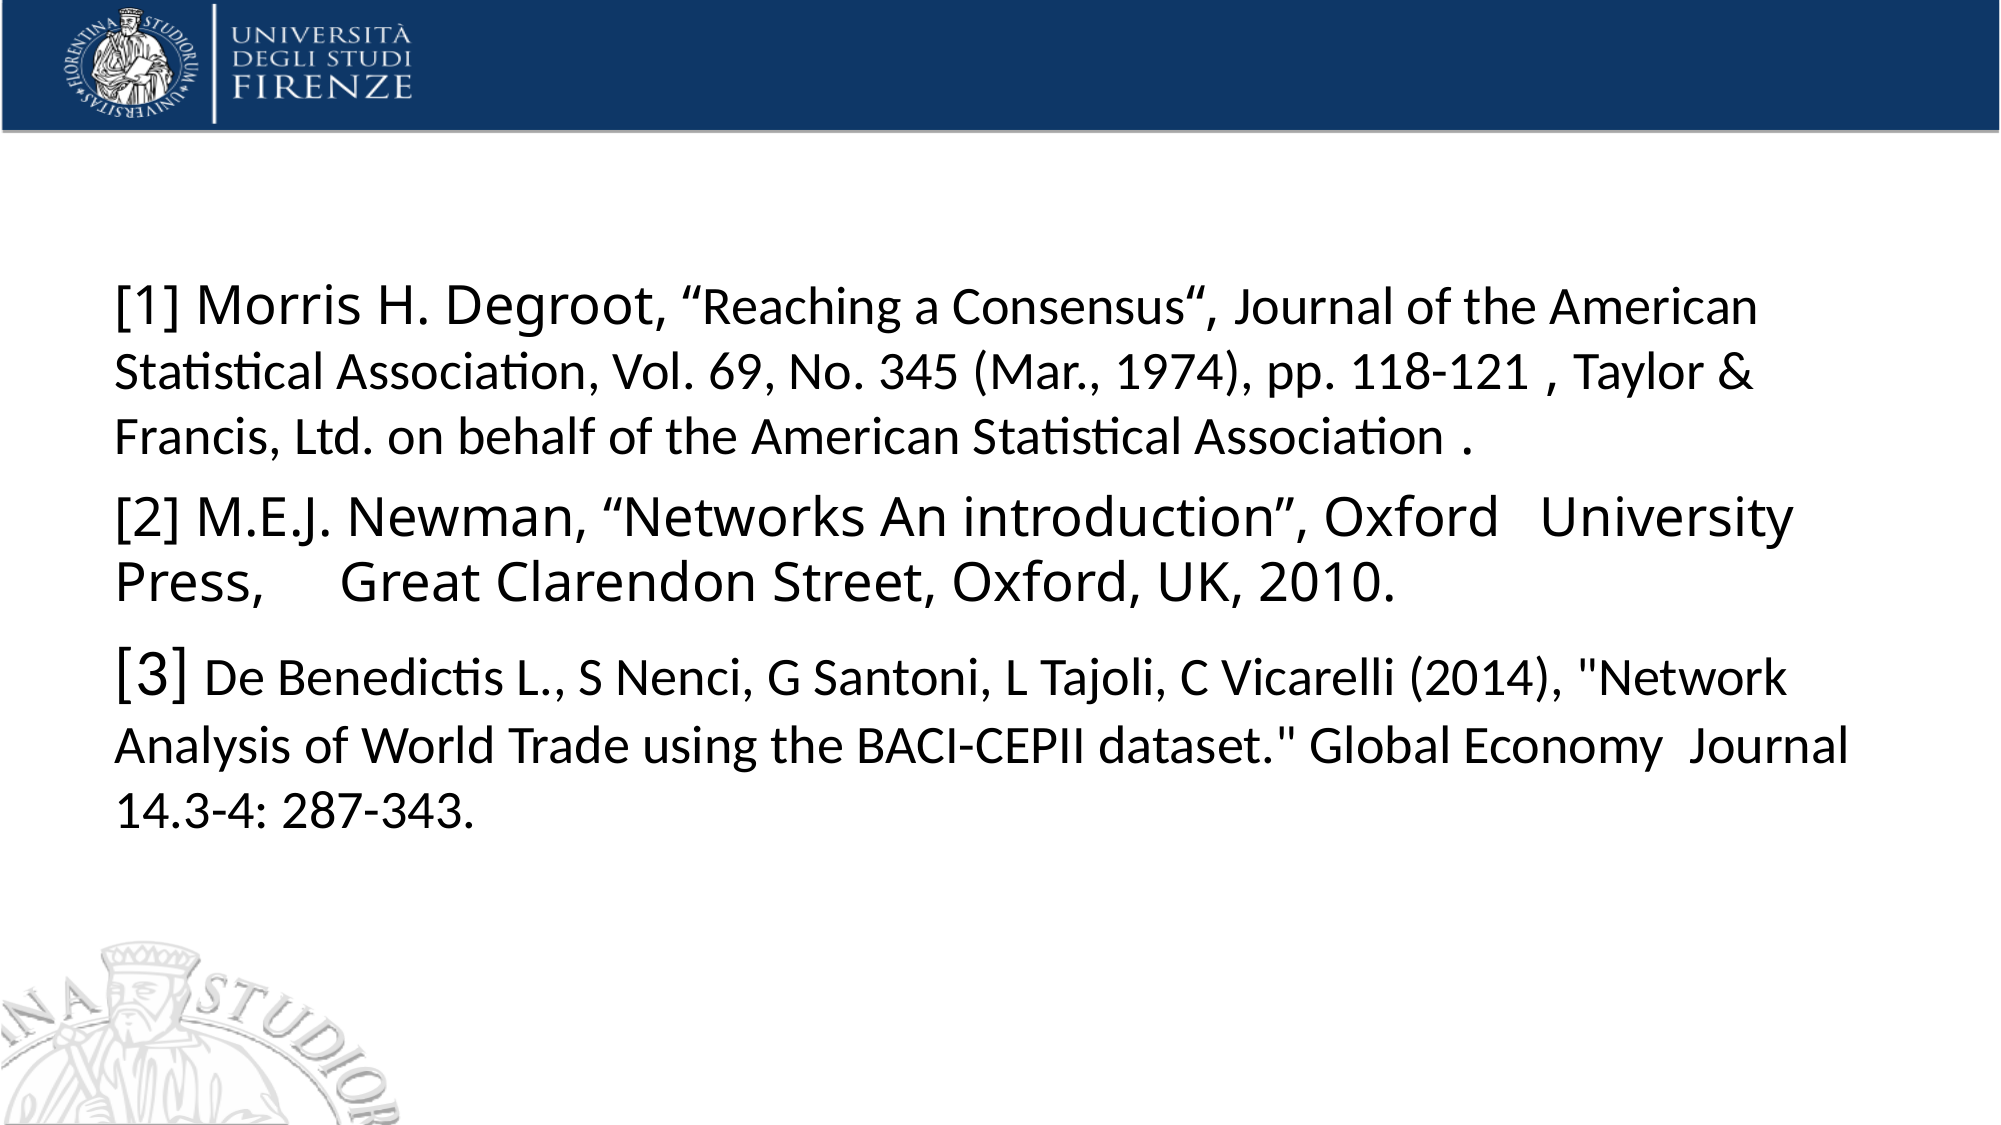

# [1] Morris H. Degroot, “Reaching a Consensus“, Journal of the American 	Statistical Association, Vol. 69, No. 345 (Mar., 1974), pp. 118-121 , Taylor & 	Francis, Ltd. on behalf of the American Statistical Association .
[2] M.E.J. Newman, “Networks An introduction”, Oxford 	University Press, 	Great Clarendon Street, Oxford, UK, 2010.
[3] De Benedictis L., S Nenci, G Santoni, L Tajoli, C Vicarelli (2014), "Network 	Analysis of World Trade using the BACI-CEPII dataset." Global Economy 	Journal 14.3-4: 287-343.